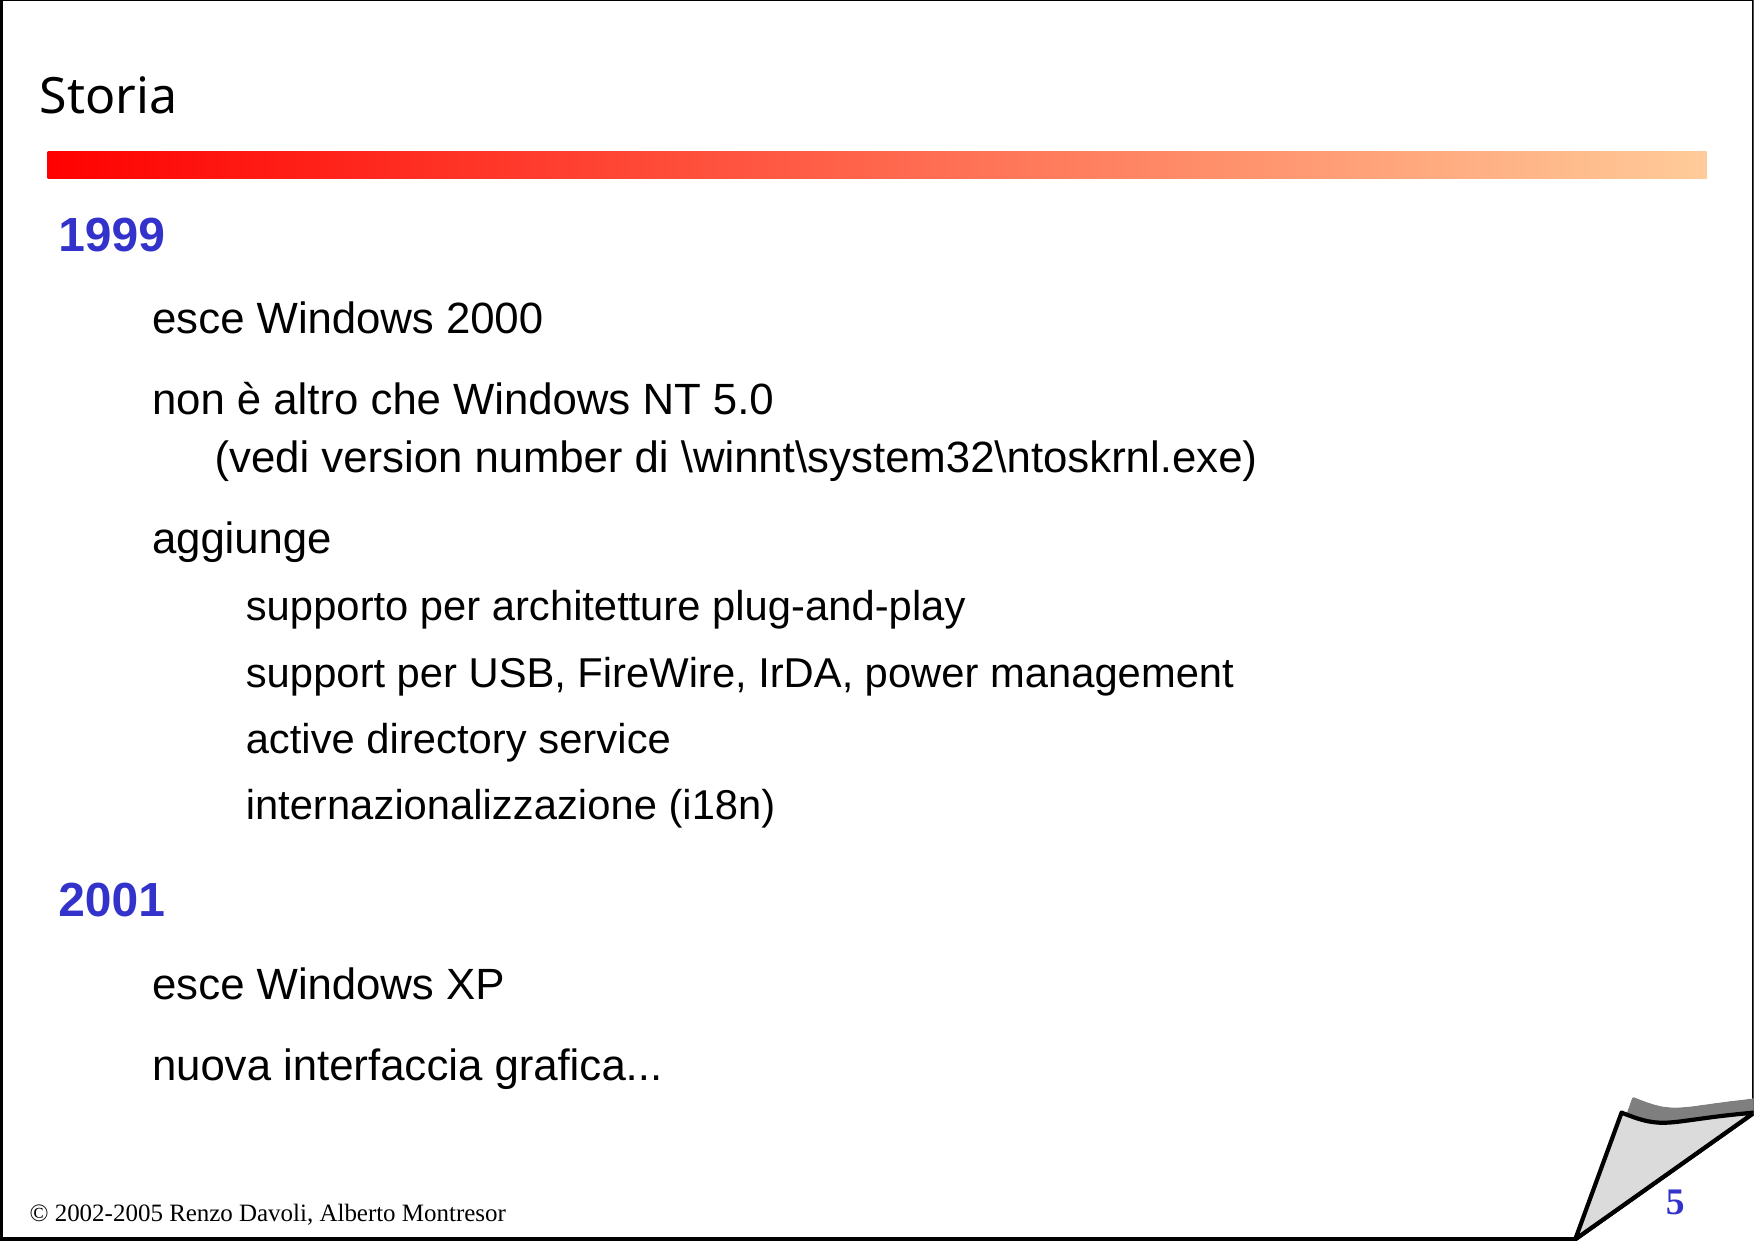

# Storia
1999
esce Windows 2000
non è altro che Windows NT 5.0
(vedi version number di \winnt\system32\ntoskrnl.exe)
aggiunge
supporto per architetture plug-and-play
support per USB, FireWire, IrDA, power management
active directory service
internazionalizzazione (i18n)
2001
esce Windows XP
nuova interfaccia grafica...